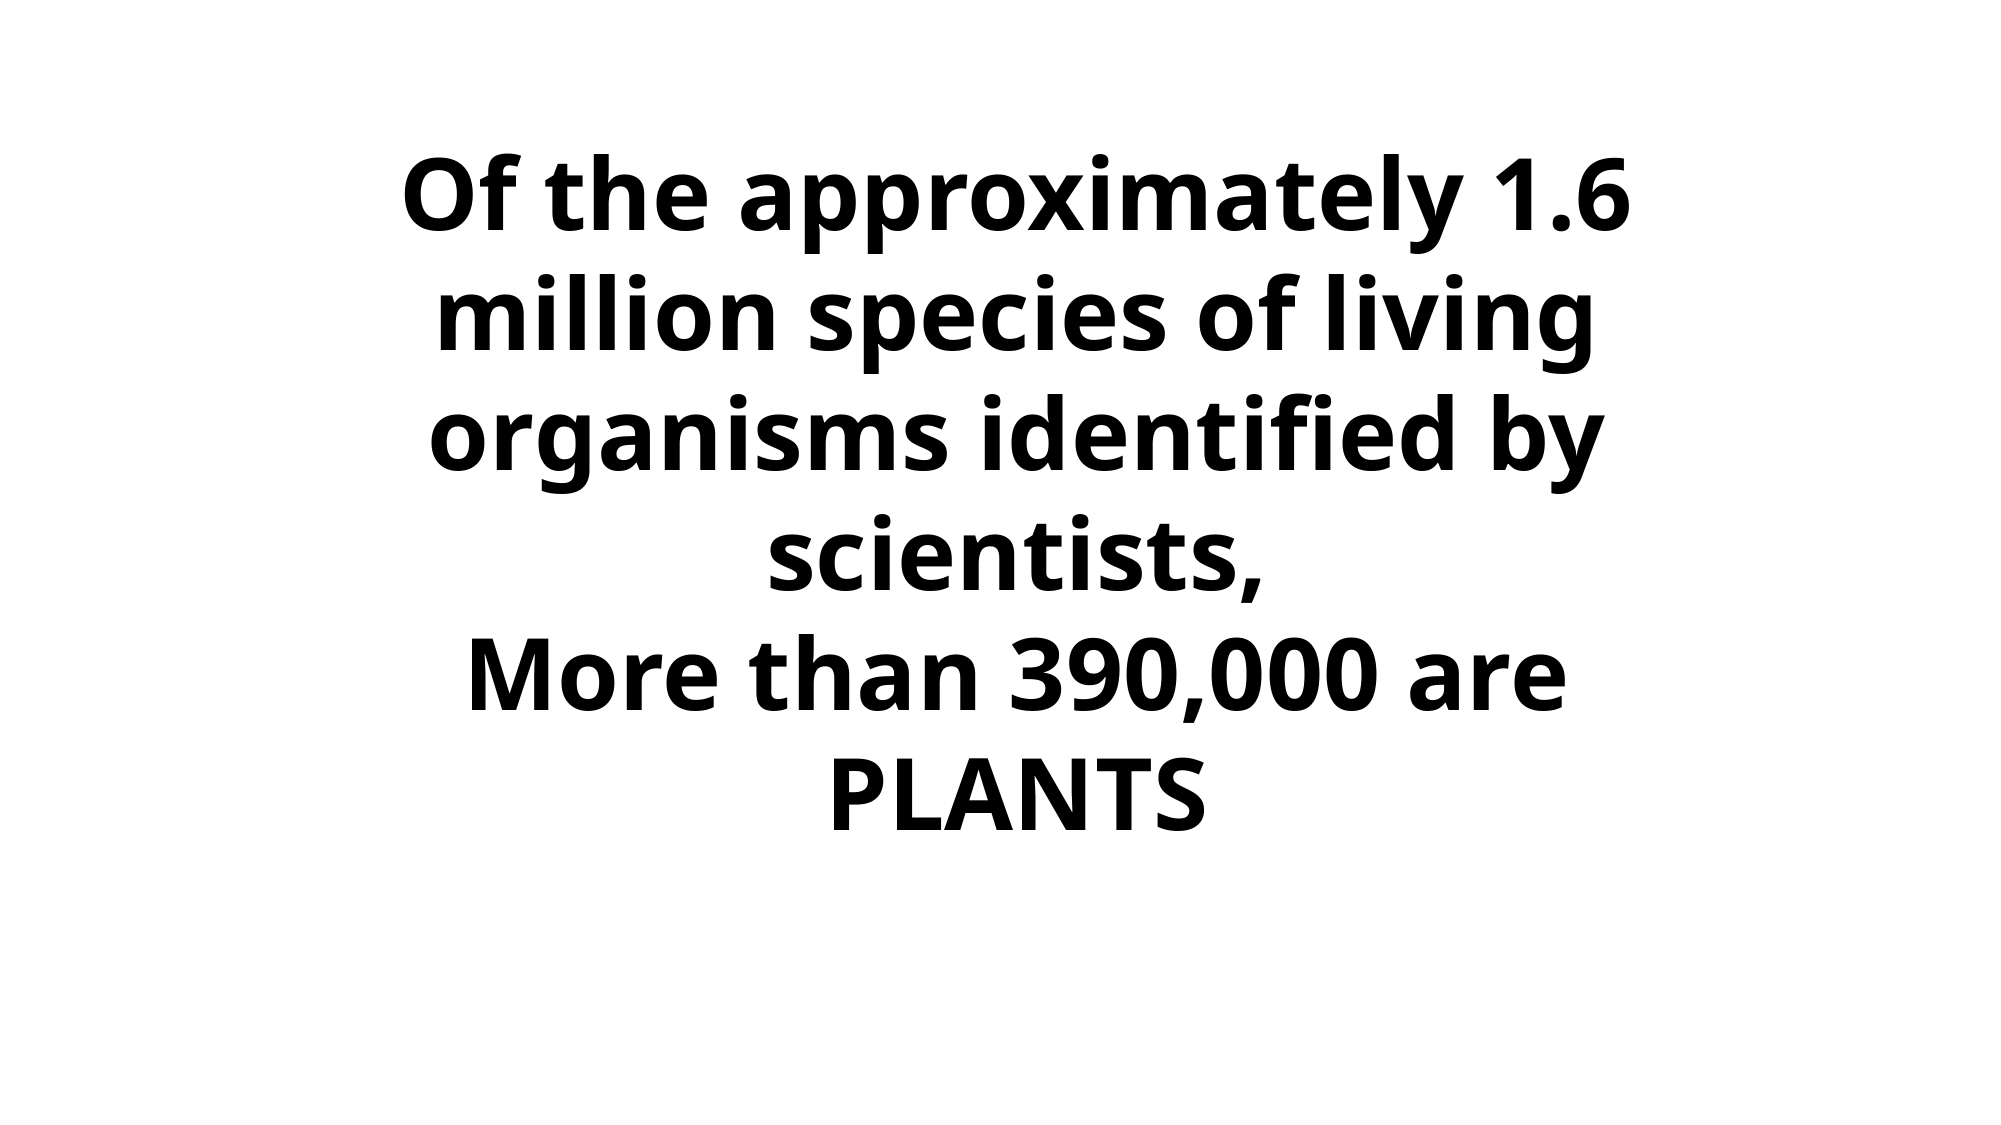

Of the approximately 1.6 million species of living organisms identified by scientists,
More than 390,000 are PLANTS